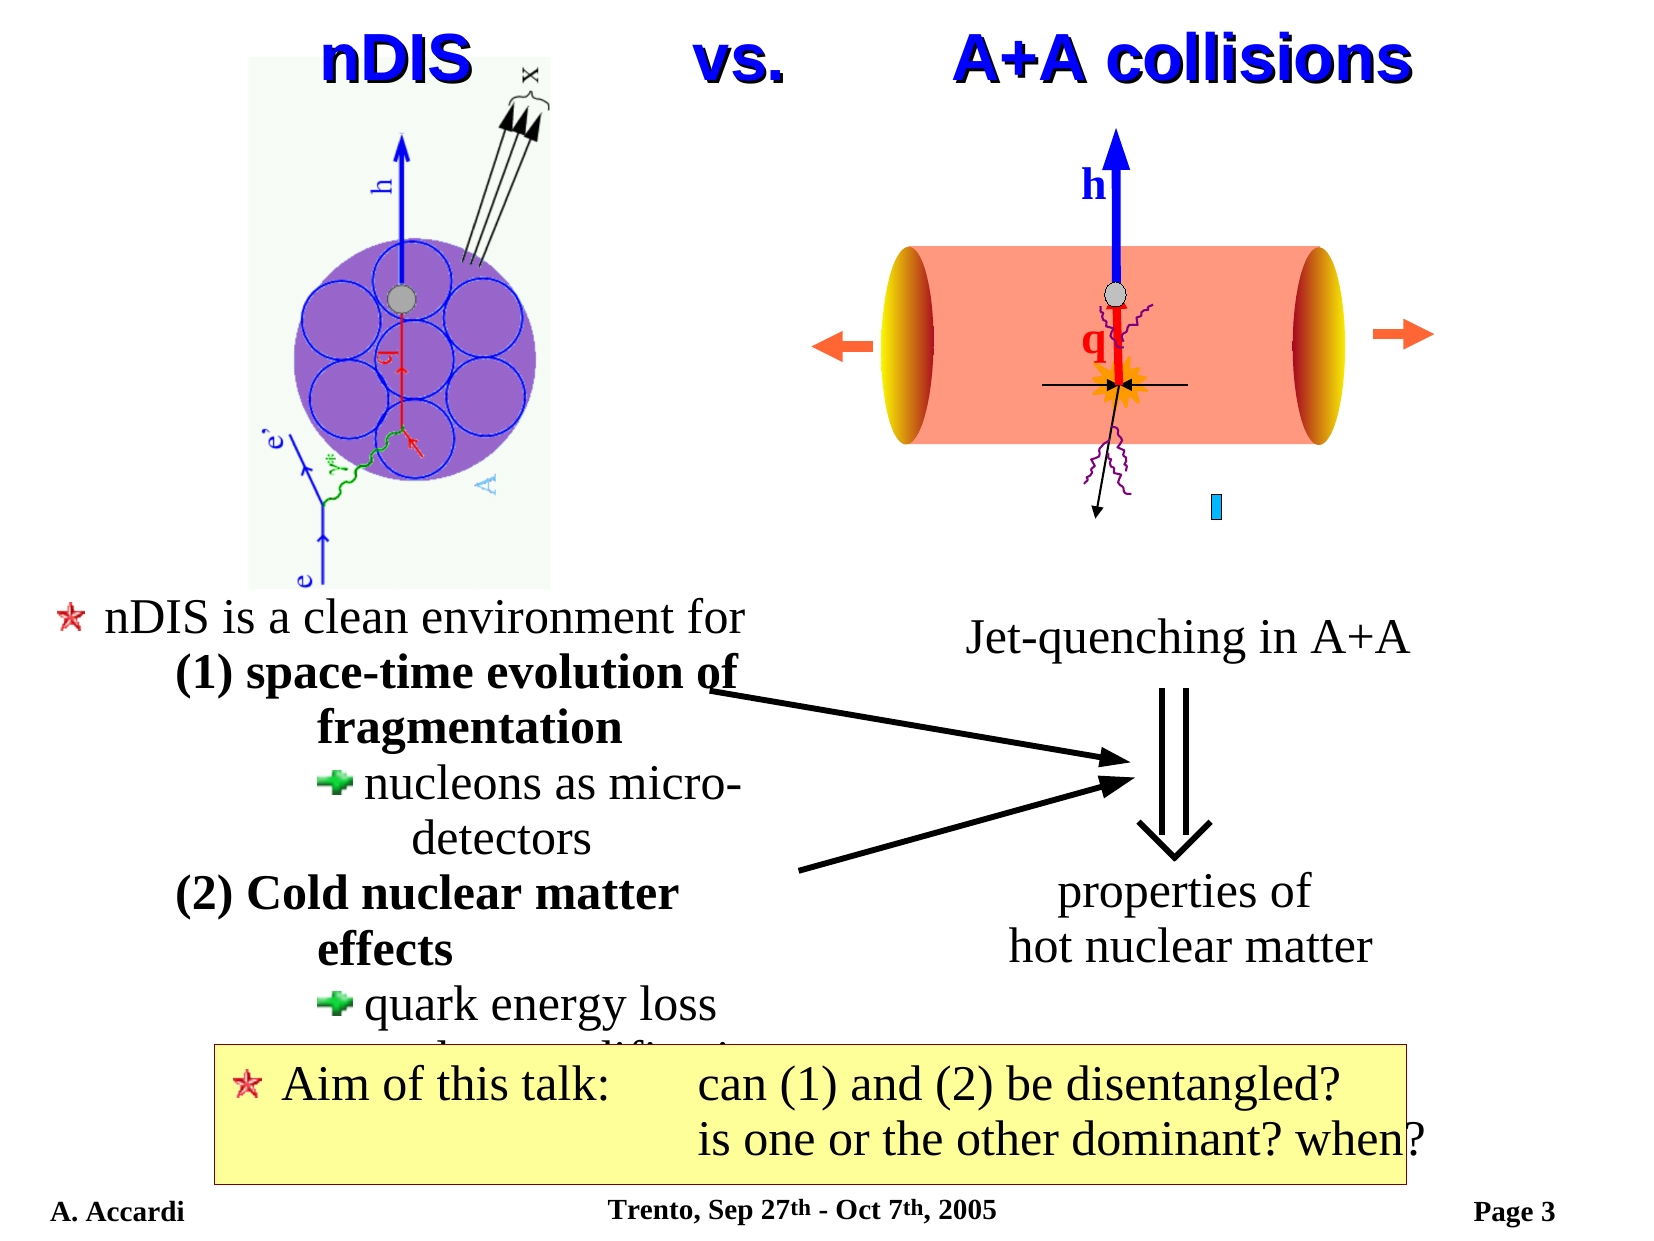

nDIS vs. A+A collisions
h
q
nDIS is a clean environment for
space-time evolution of
fragmentation
nucleons as micro-detectors
Cold nuclear matter effects
quark energy loss
nuclear modifications of FF
Jet-quenching in A+A
properties of
hot nuclear matter
Aim of this talk: 	can (1) and (2) be disentangled?
 	is one or the other dominant? when?
A. Accardi
Trento, Sep 27th - Oct 7th, 2005
Page